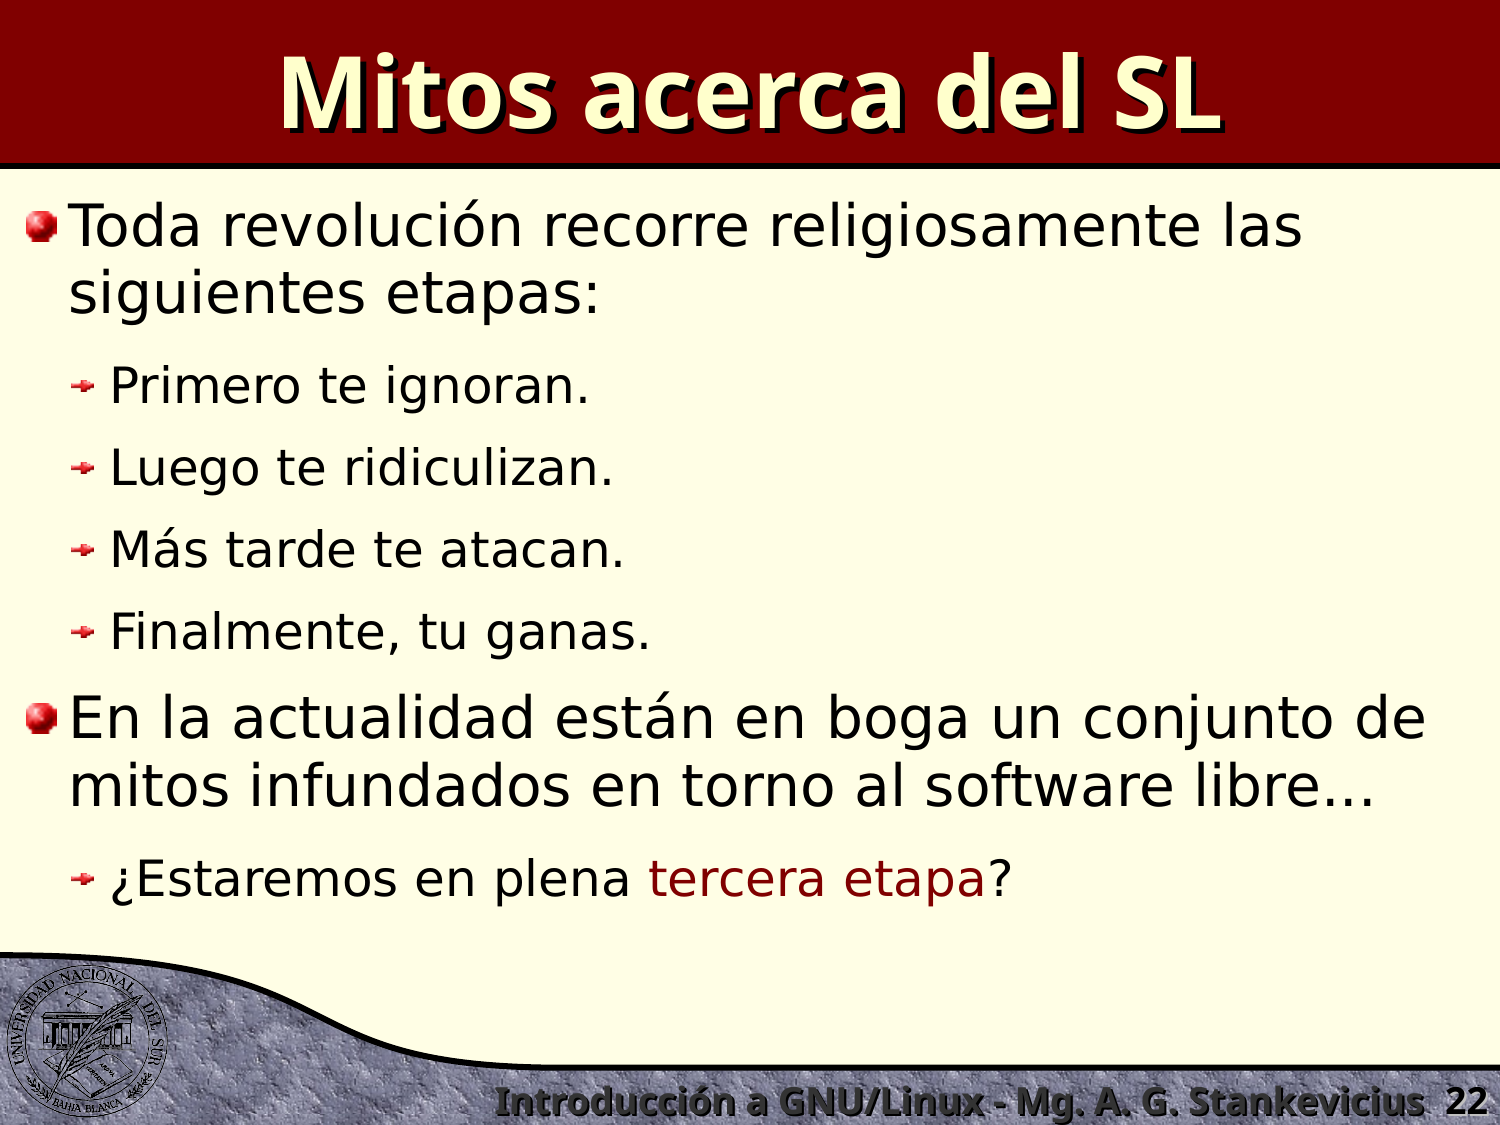

# Mitos acerca del SL
Toda revolución recorre religiosamente las siguientes etapas:
Primero te ignoran.
Luego te ridiculizan.
Más tarde te atacan.
Finalmente, tu ganas.
En la actualidad están en boga un conjunto de mitos infundados en torno al software libre...
¿Estaremos en plena tercera etapa?
22